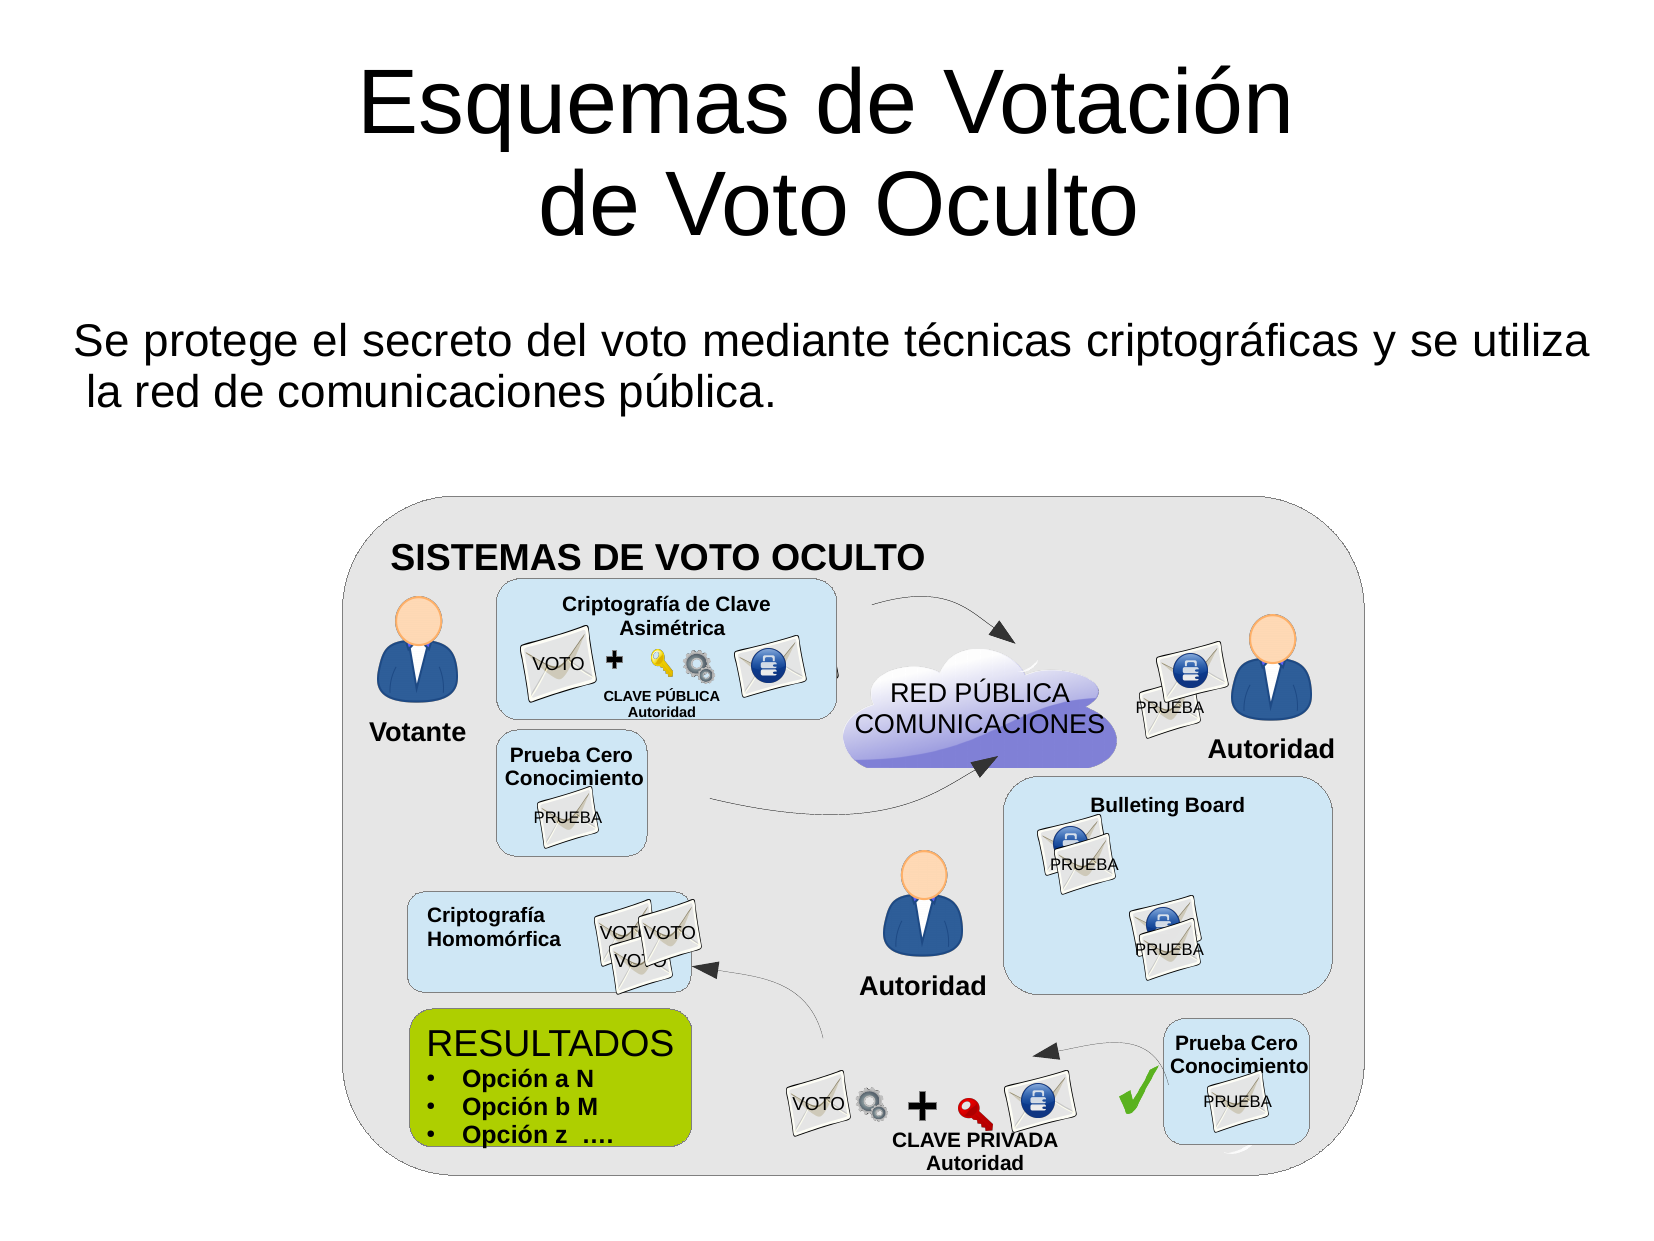

# Esquemas de Votación de Voto Oculto
Se protege el secreto del voto mediante técnicas criptográficas y se utiliza la red de comunicaciones pública.
SISTEMAS DE VOTO OCULTO
Criptografía de Clave
 Asimétrica
Votante
Autoridad
VOTO
CLAVE PÚBLICA
Autoridad
RED PÚBLICA
COMUNICACIONES
CLAVE PÚBLICA
Autoridad
PRUEBA
Prueba Cero
 Conocimiento
Bulleting Board
| | | |
| --- | --- | --- |
| | | |
PRUEBA
PRUEBA
Autoridad
Criptografía
Homomórfica
VOTO
VOTO
PRUEBA
VOTO
RESULTADOS
Opción a N
Opción b M
Opción z ….
Critografía de Clave
 Asimétrica
Prueba Cero
 Conocimiento
VOTO
PRUEBA
CLAVE PRIVADA
Autoridad